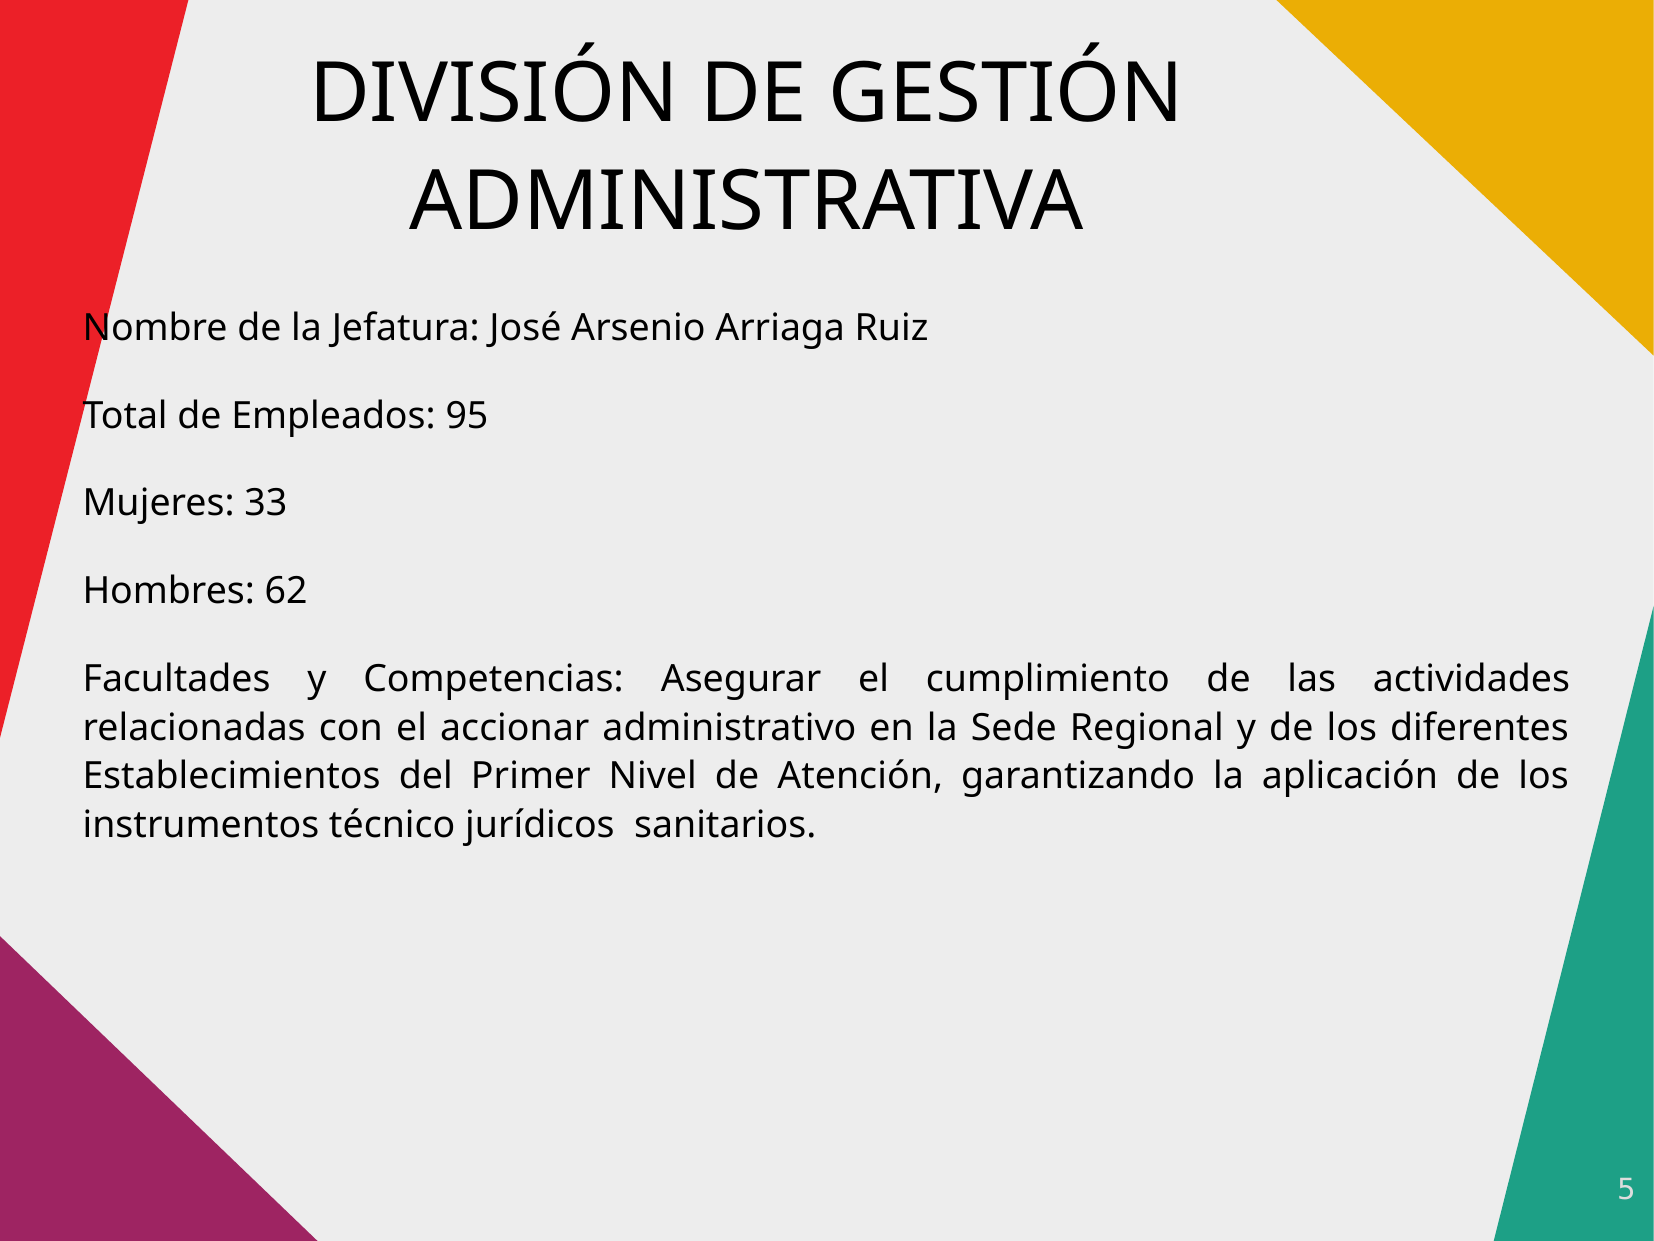

# DIVISIÓN DE GESTIÓN ADMINISTRATIVA
Nombre de la Jefatura: José Arsenio Arriaga Ruiz
Total de Empleados: 95
Mujeres: 33
Hombres: 62
Facultades y Competencias: Asegurar el cumplimiento de las actividades relacionadas con el accionar administrativo en la Sede Regional y de los diferentes Establecimientos del Primer Nivel de Atención, garantizando la aplicación de los instrumentos técnico jurídicos sanitarios.
5